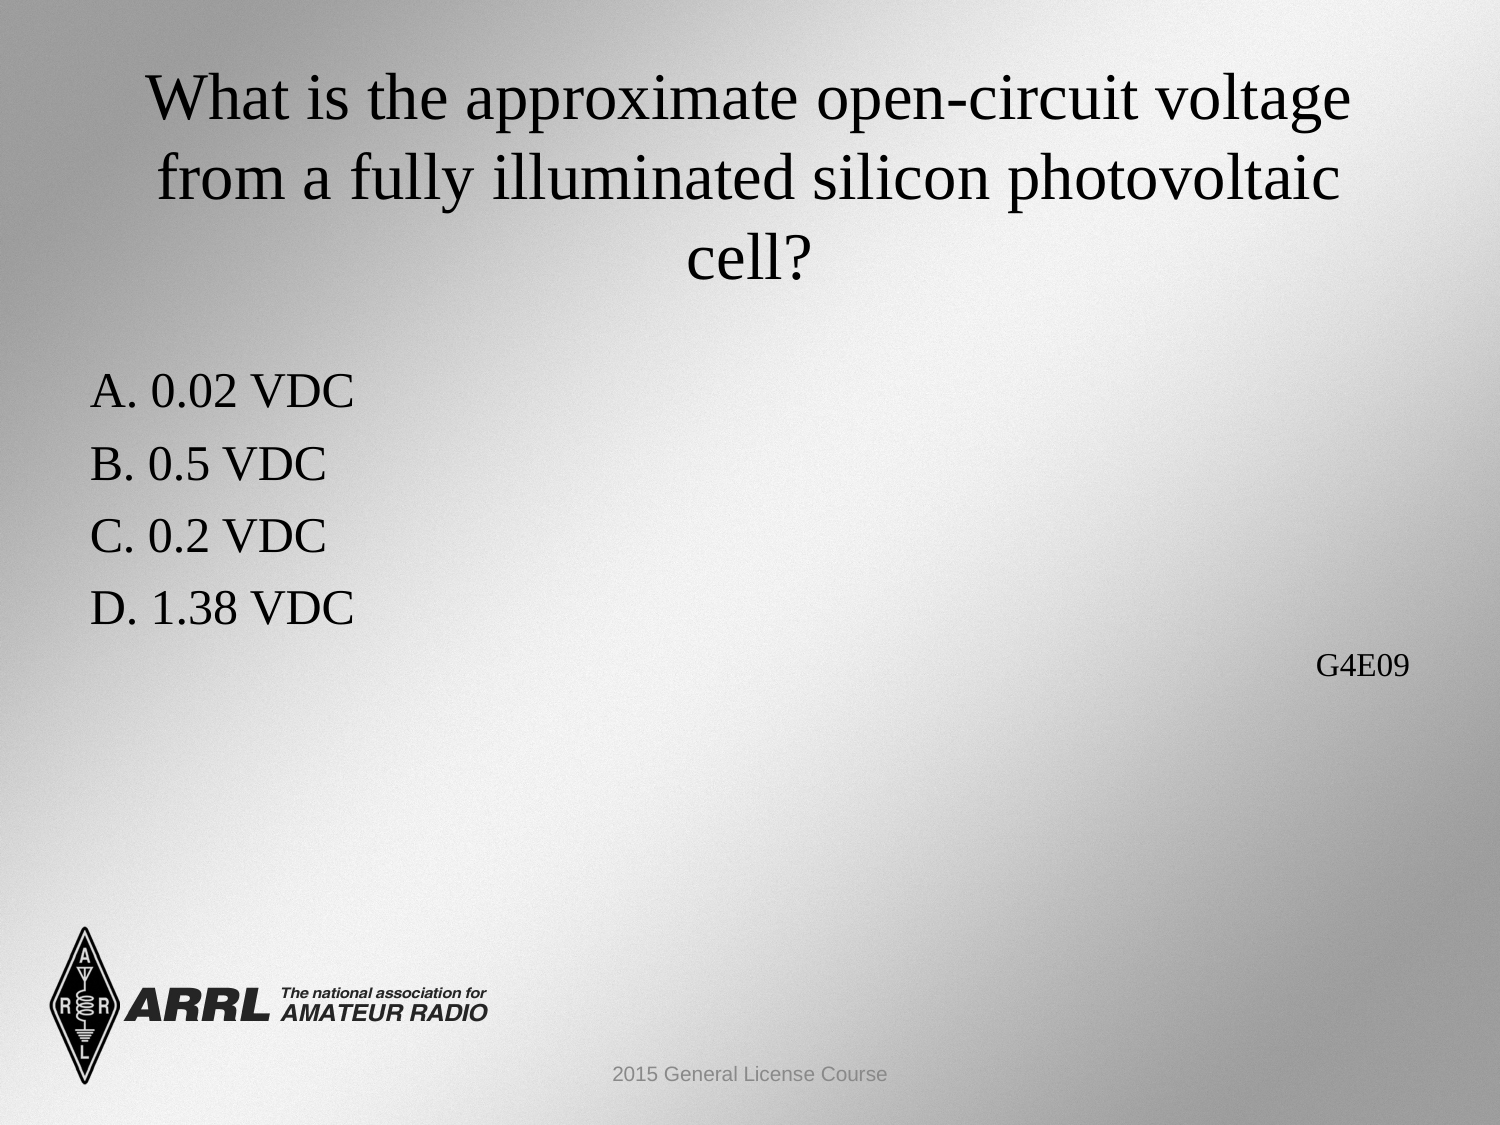

# What is the approximate open-circuit voltage from a fully illuminated silicon photovoltaic cell?
A. 0.02 VDC
B. 0.5 VDC
C. 0.2 VDC
D. 1.38 VDC
 G4E09
2015 General License Course